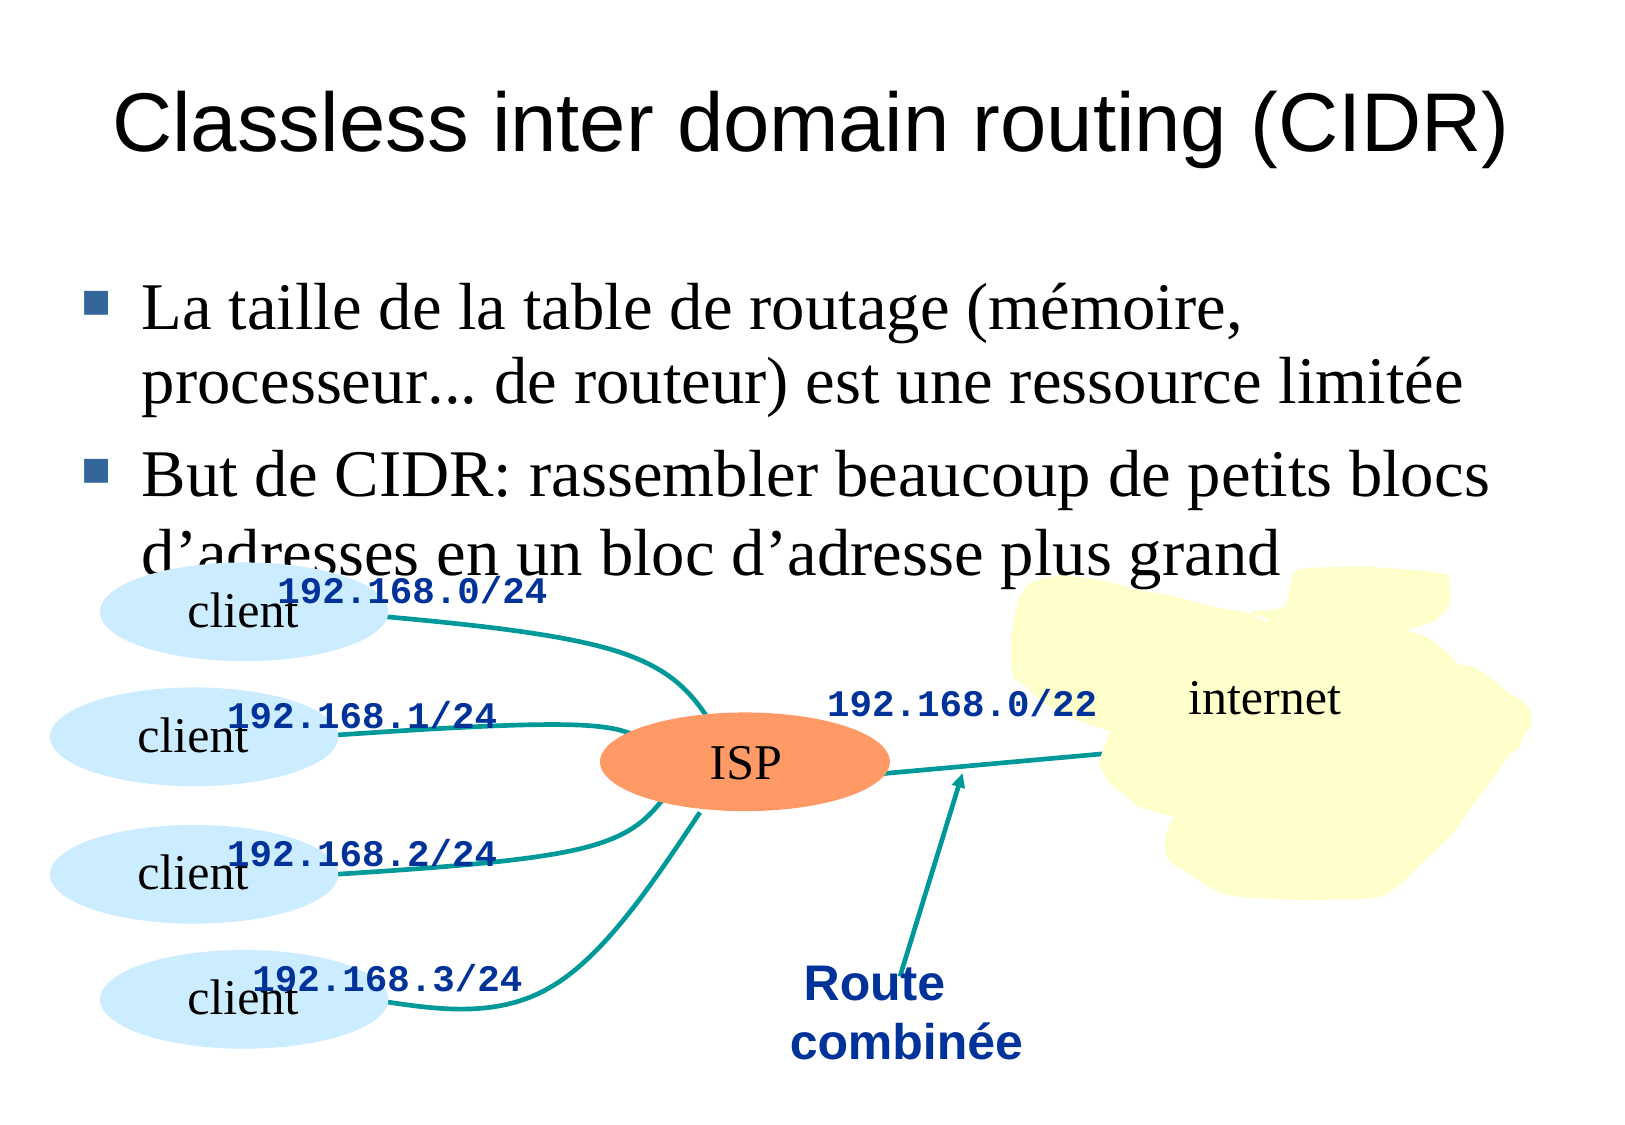

Classless inter domain routing (CIDR)
La taille de la table de routage (mémoire, processeur... de routeur) est une ressource limitée
But de CIDR: rassembler beaucoup de petits blocs d’adresses en un bloc d’adresse plus grand
client
192.168.0/24
internet
192.168.0/22
client
192.168.1/24
ISP
client
192.168.2/24
 Route combinée
client
192.168.3/24